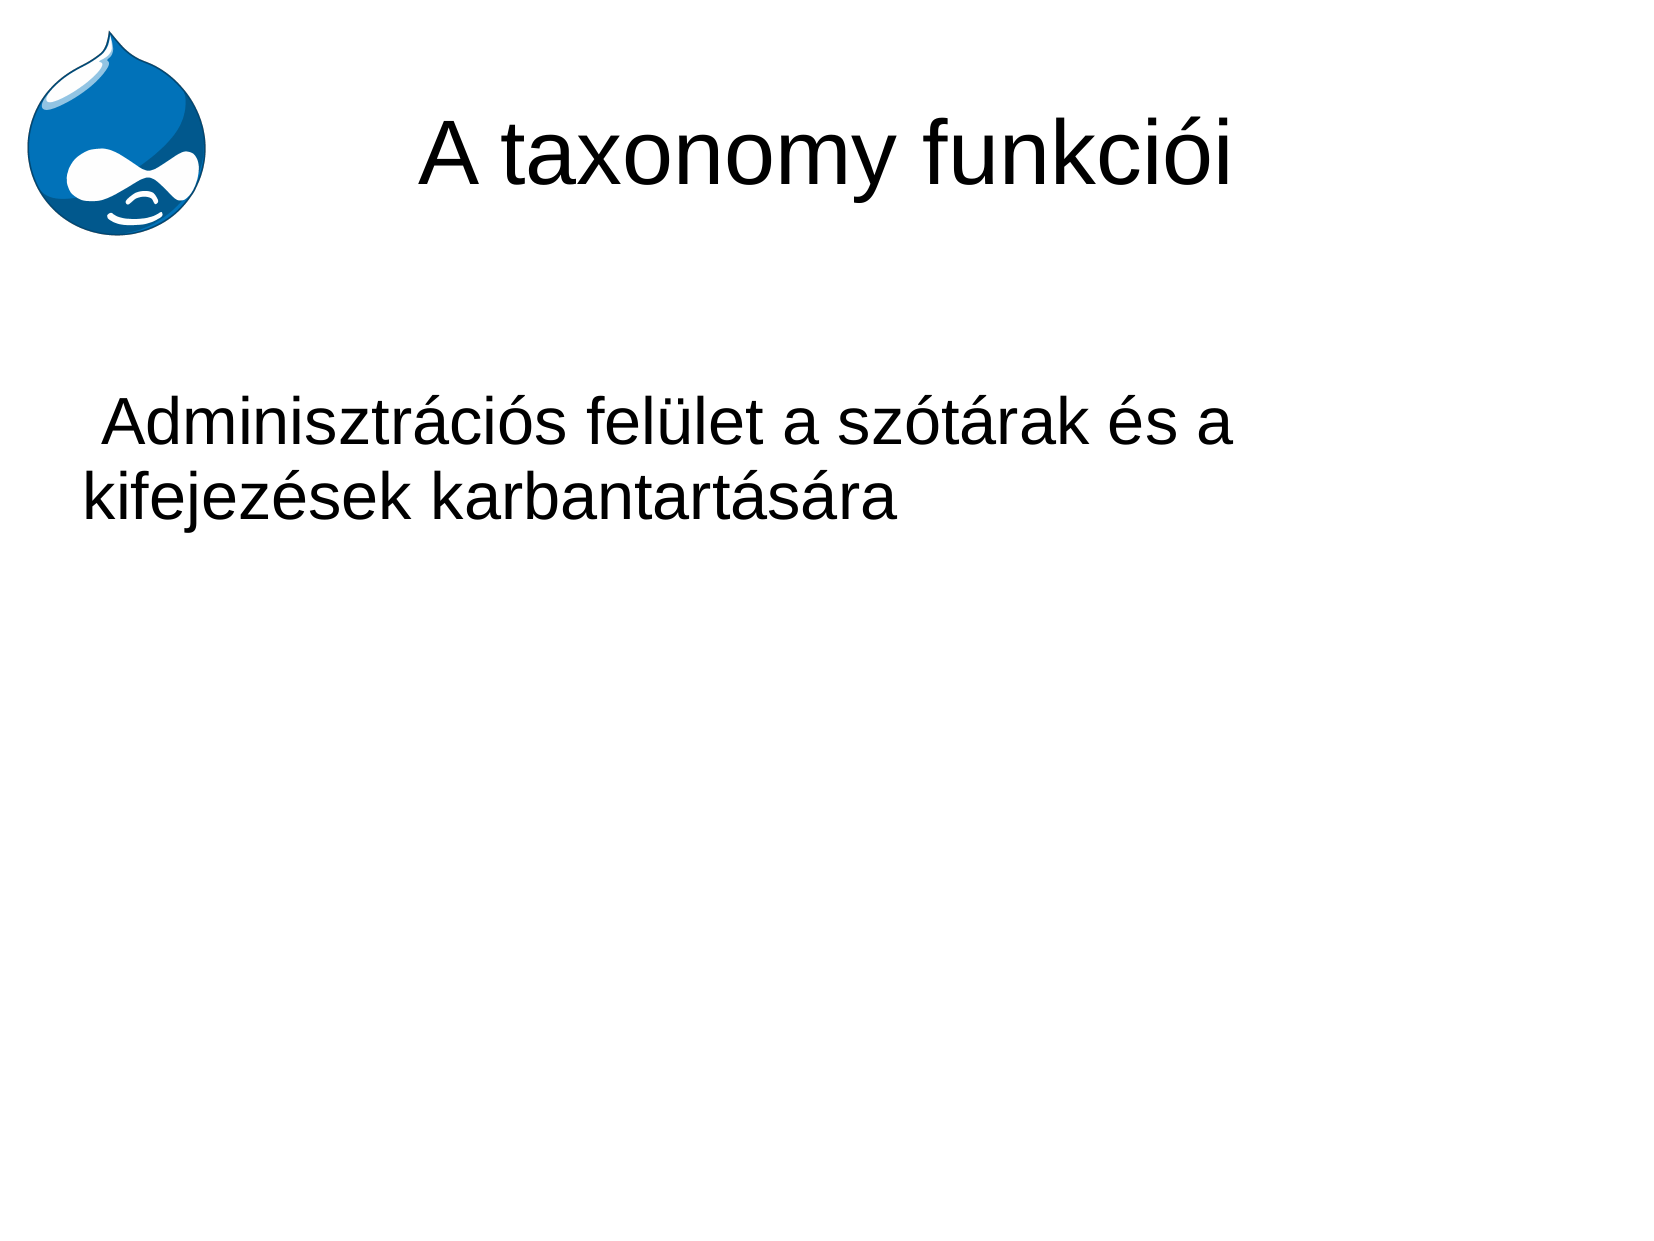

# A taxonomy funkciói
 Adminisztrációs felület a szótárak és a kifejezések karbantartására